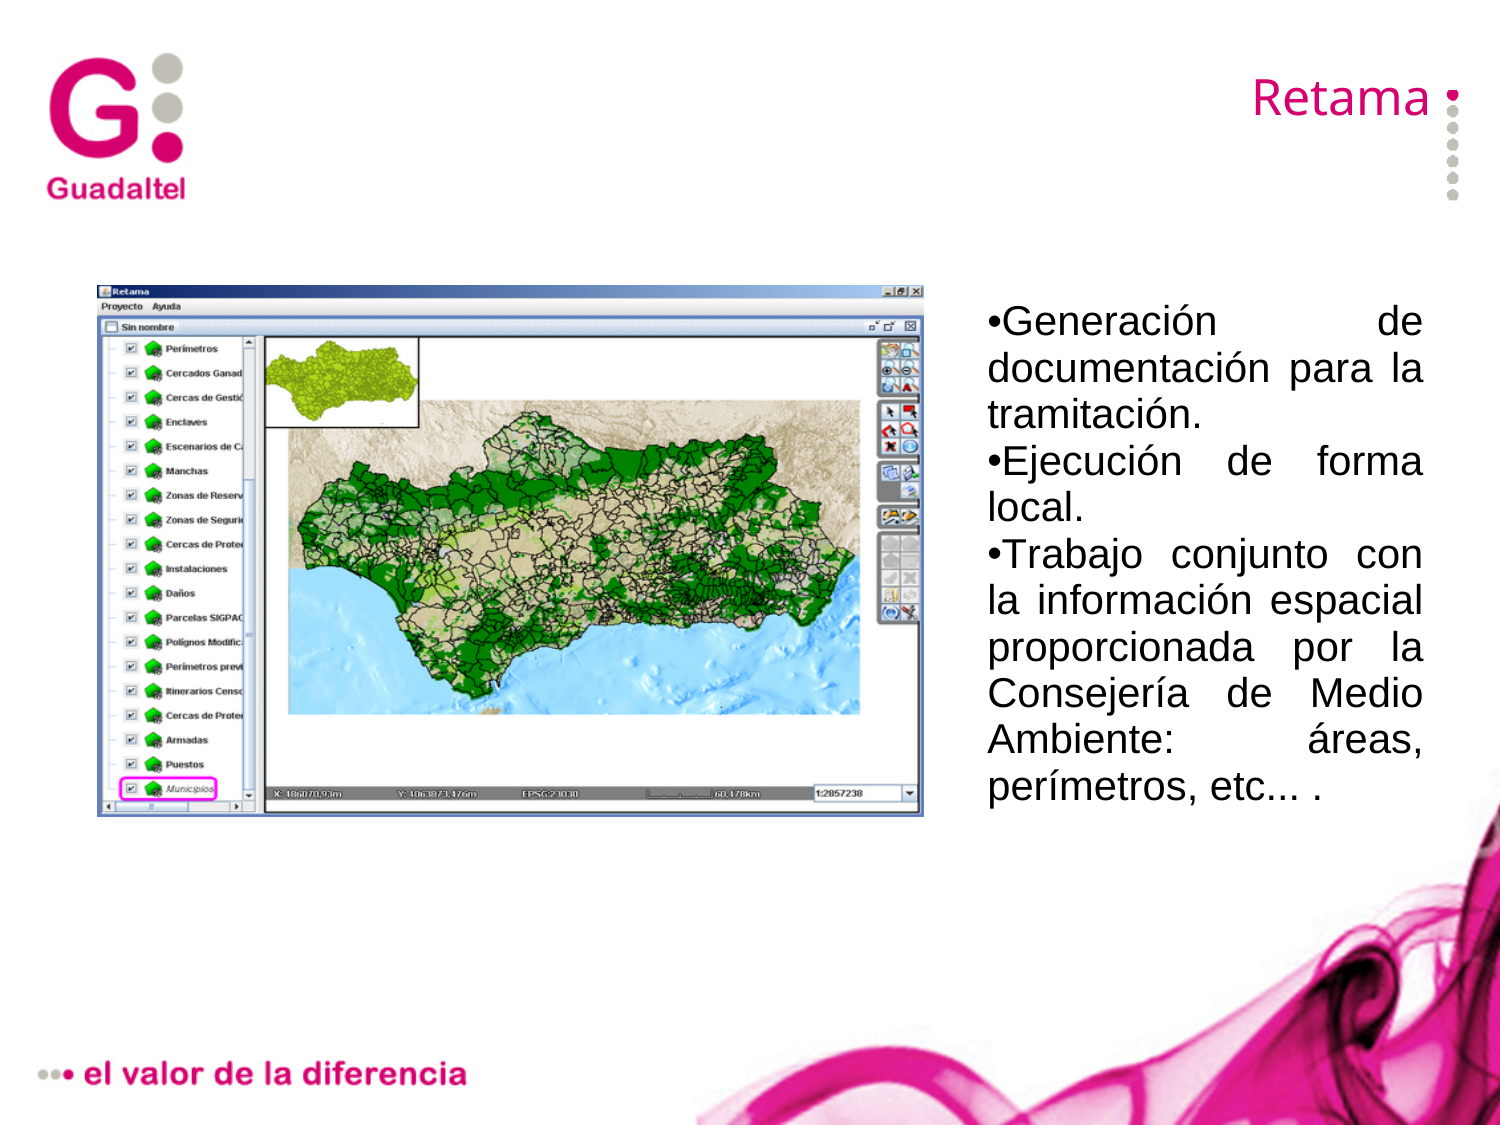

Retama
Generación de documentación para la tramitación.
Ejecución de forma local.
Trabajo conjunto con la información espacial proporcionada por la Consejería de Medio Ambiente: áreas, perímetros, etc... .